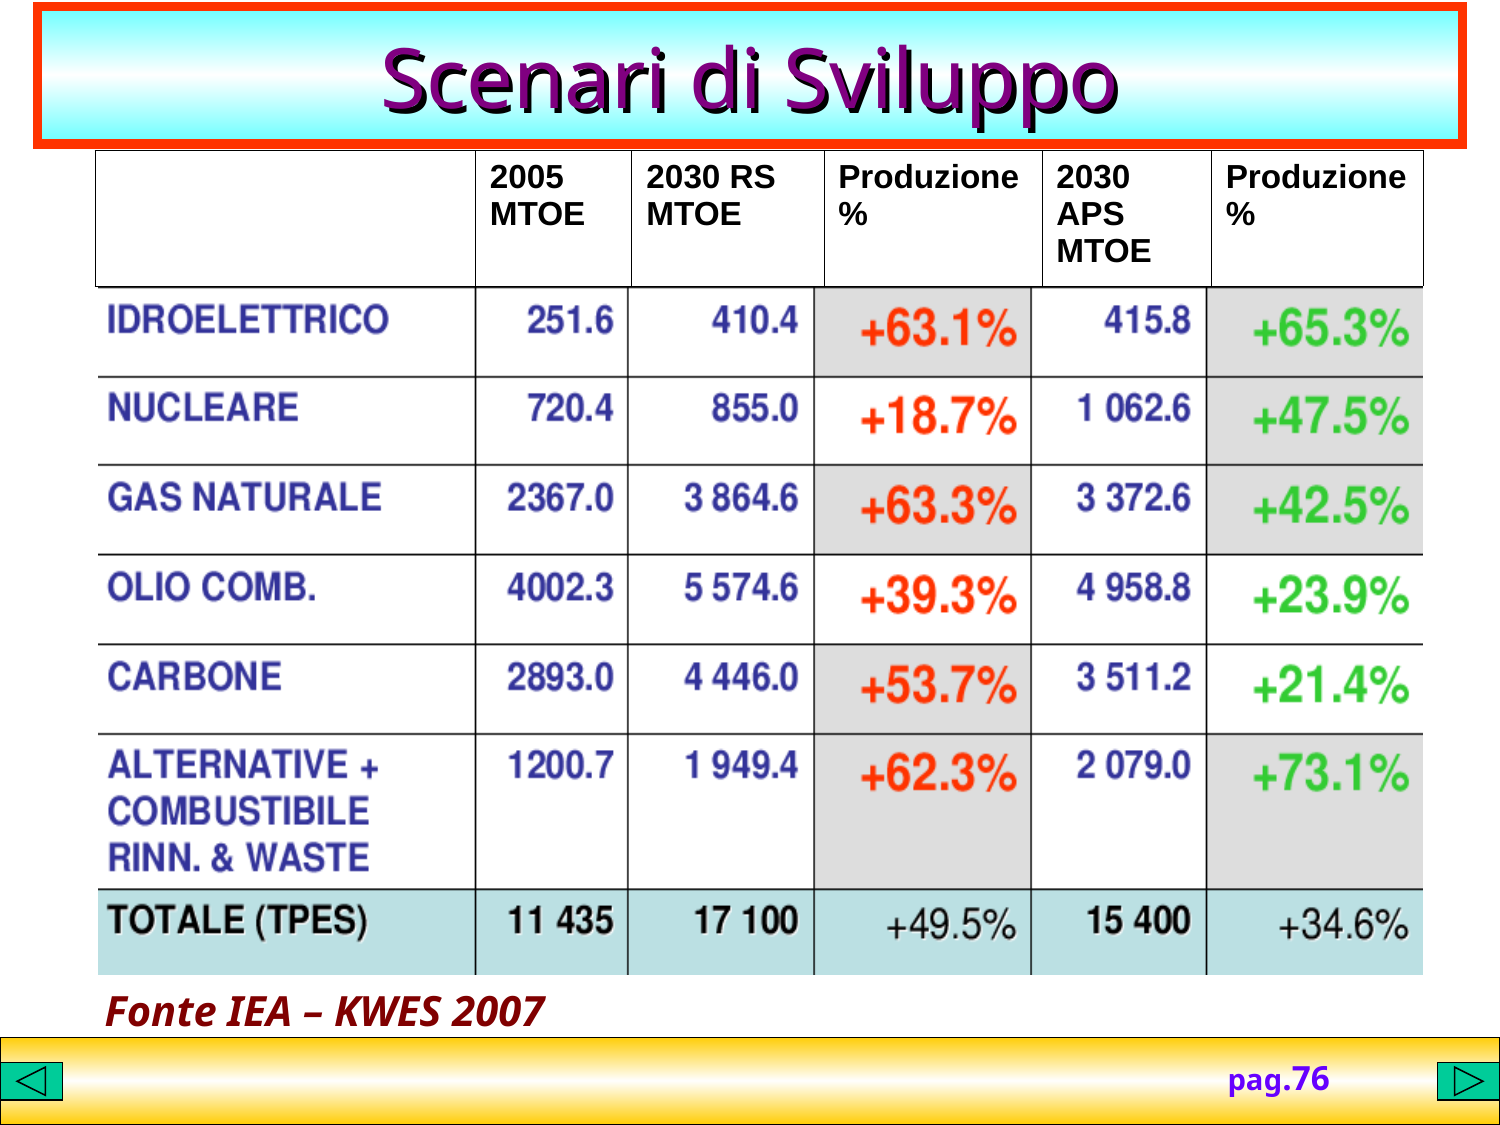

Scenari di Sviluppo
| | 2005 MTOE | 2030 RS MTOE | Produzione % | 2030 APS MTOE | Produzione% |
| --- | --- | --- | --- | --- | --- |
# Fonte IEA – KWES 2007
76